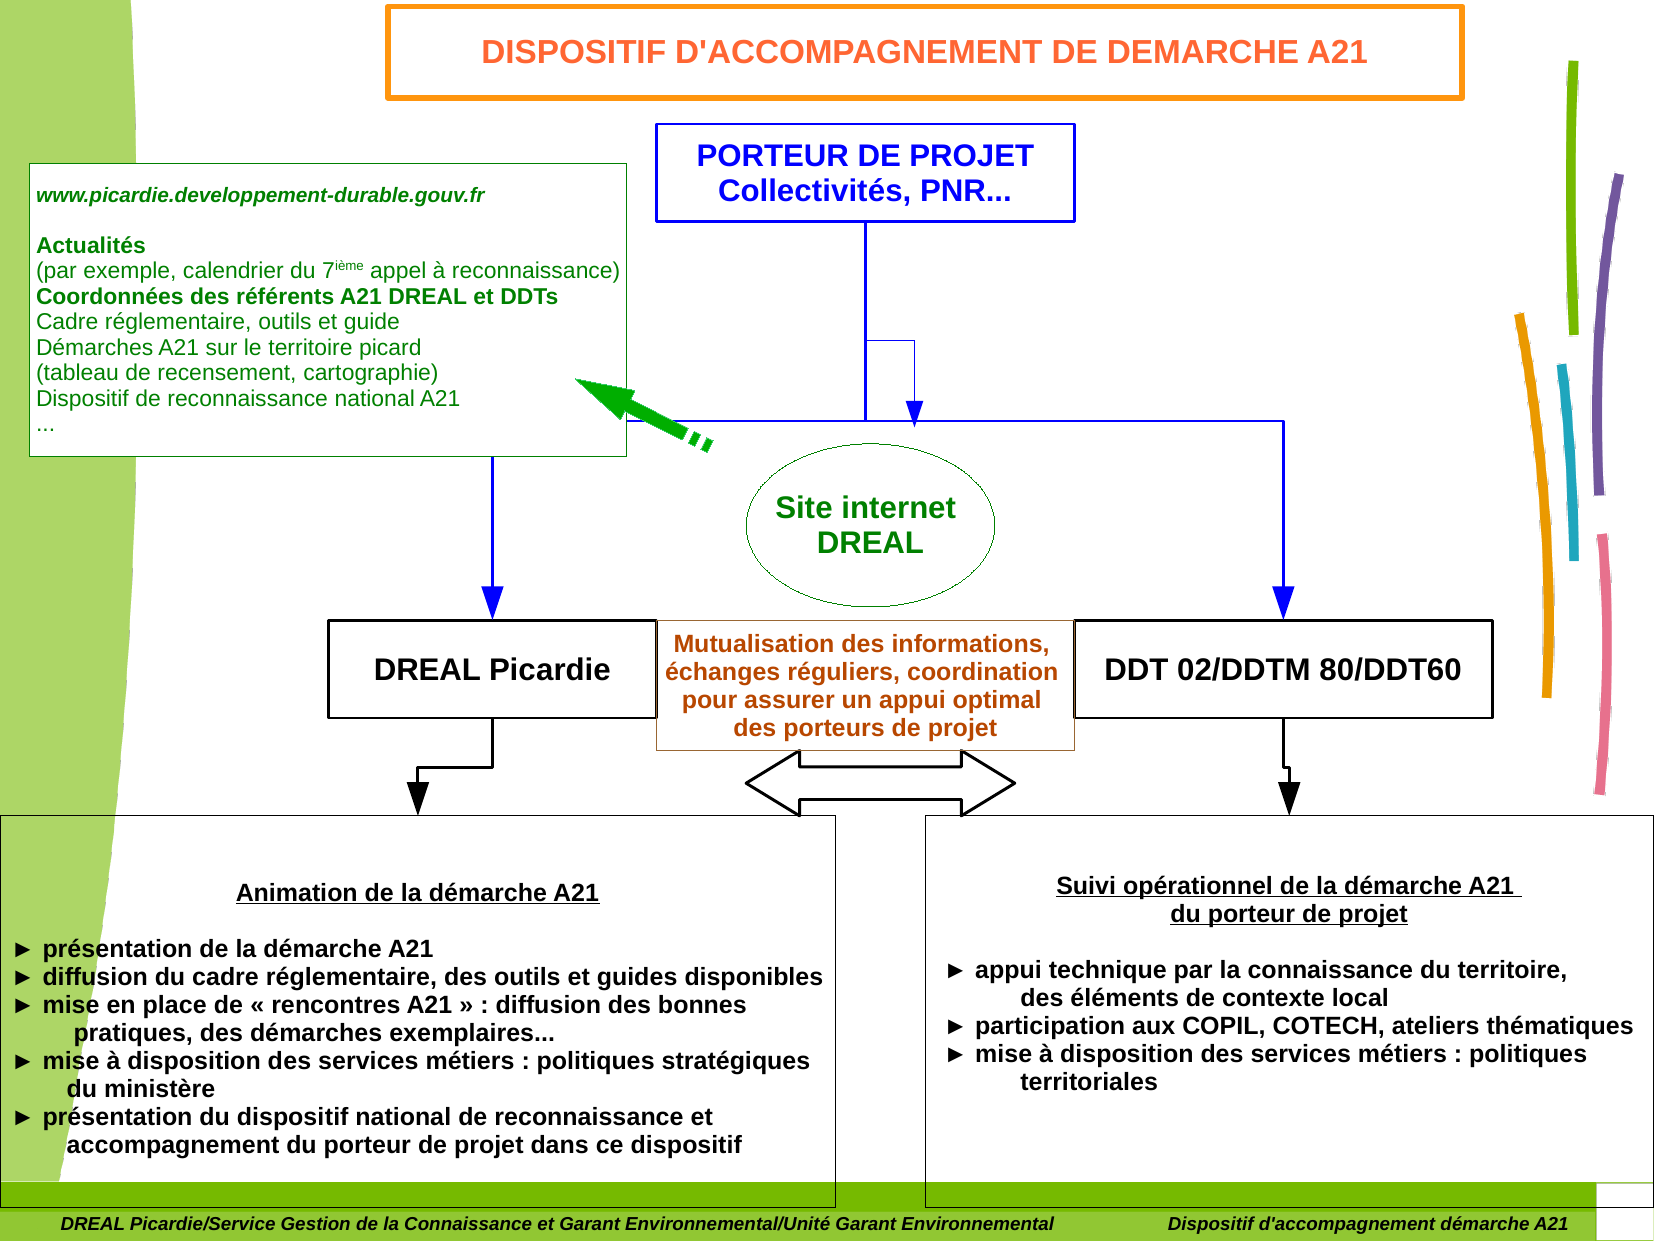

DISPOSITIF D'ACCOMPAGNEMENT DE DEMARCHE A21
PORTEUR DE PROJET
Collectivités, PNR...
www.picardie.developpement-durable.gouv.fr
Actualités
(par exemple, calendrier du 7ième appel à reconnaissance)
Coordonnées des référents A21 DREAL et DDTs
Cadre réglementaire, outils et guide
Démarches A21 sur le territoire picard
(tableau de recensement, cartographie)
Dispositif de reconnaissance national A21
...
Site internet
DREAL
Mutualisation des informations,
échanges réguliers, coordination
pour assurer un appui optimal
des porteurs de projet
DREAL Picardie
DDT 02/DDTM 80/DDT60
Animation de la démarche A21
► présentation de la démarche A21
► diffusion du cadre réglementaire, des outils et guides disponibles
► mise en place de « rencontres A21 » : diffusion des bonnes
 pratiques, des démarches exemplaires...
► mise à disposition des services métiers : politiques stratégiques
 du ministère
► présentation du dispositif national de reconnaissance et
 accompagnement du porteur de projet dans ce dispositif
Suivi opérationnel de la démarche A21
du porteur de projet
► appui technique par la connaissance du territoire,
 des éléments de contexte local
► participation aux COPIL, COTECH, ateliers thématiques
► mise à disposition des services métiers : politiques
 territoriales
DREAL Picardie/Service Gestion de la Connaissance et Garant Environnemental/Unité Garant Environnemental		Dispositif d'accompagnement démarche A21